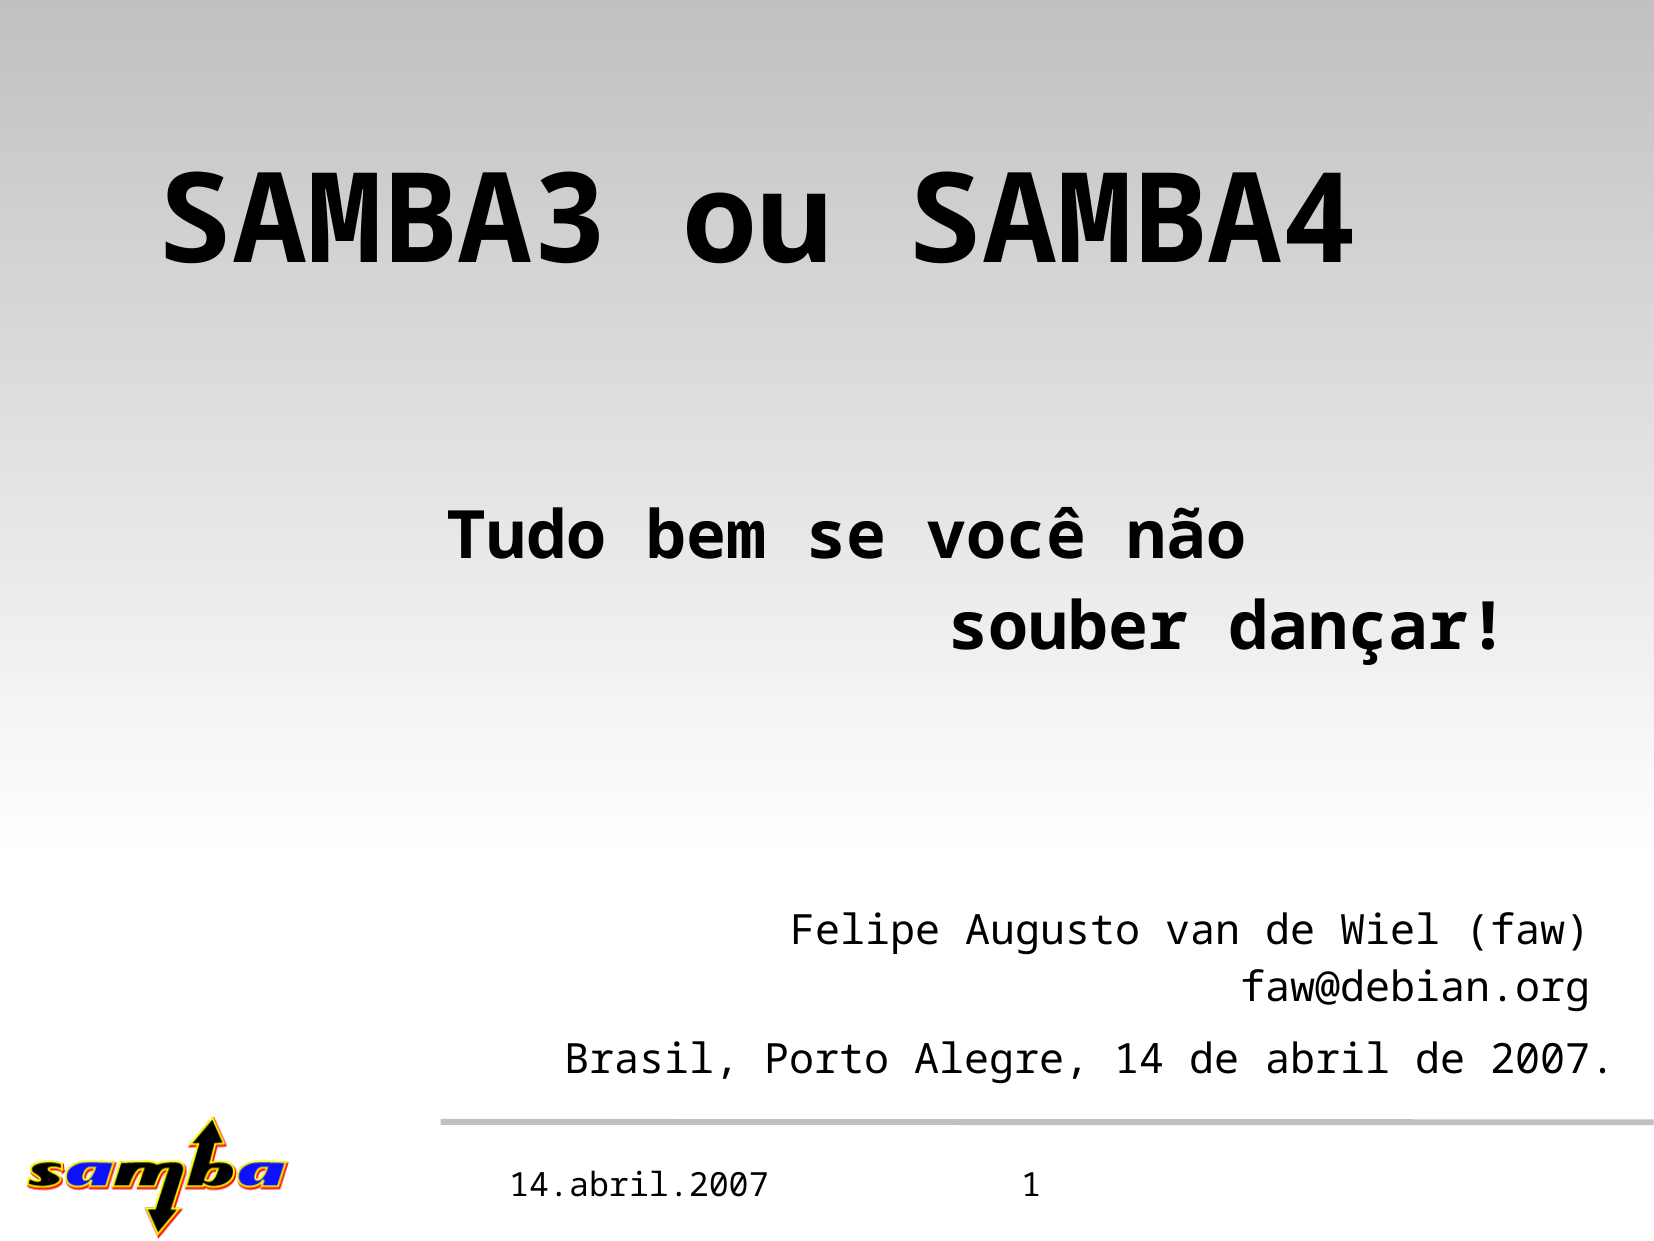

SAMBA3 ou SAMBA4
Tudo bem se você não
 			 souber dançar!
Felipe Augusto van de Wiel (faw)
faw@debian.org
Brasil, Porto Alegre, 14 de abril de 2007.